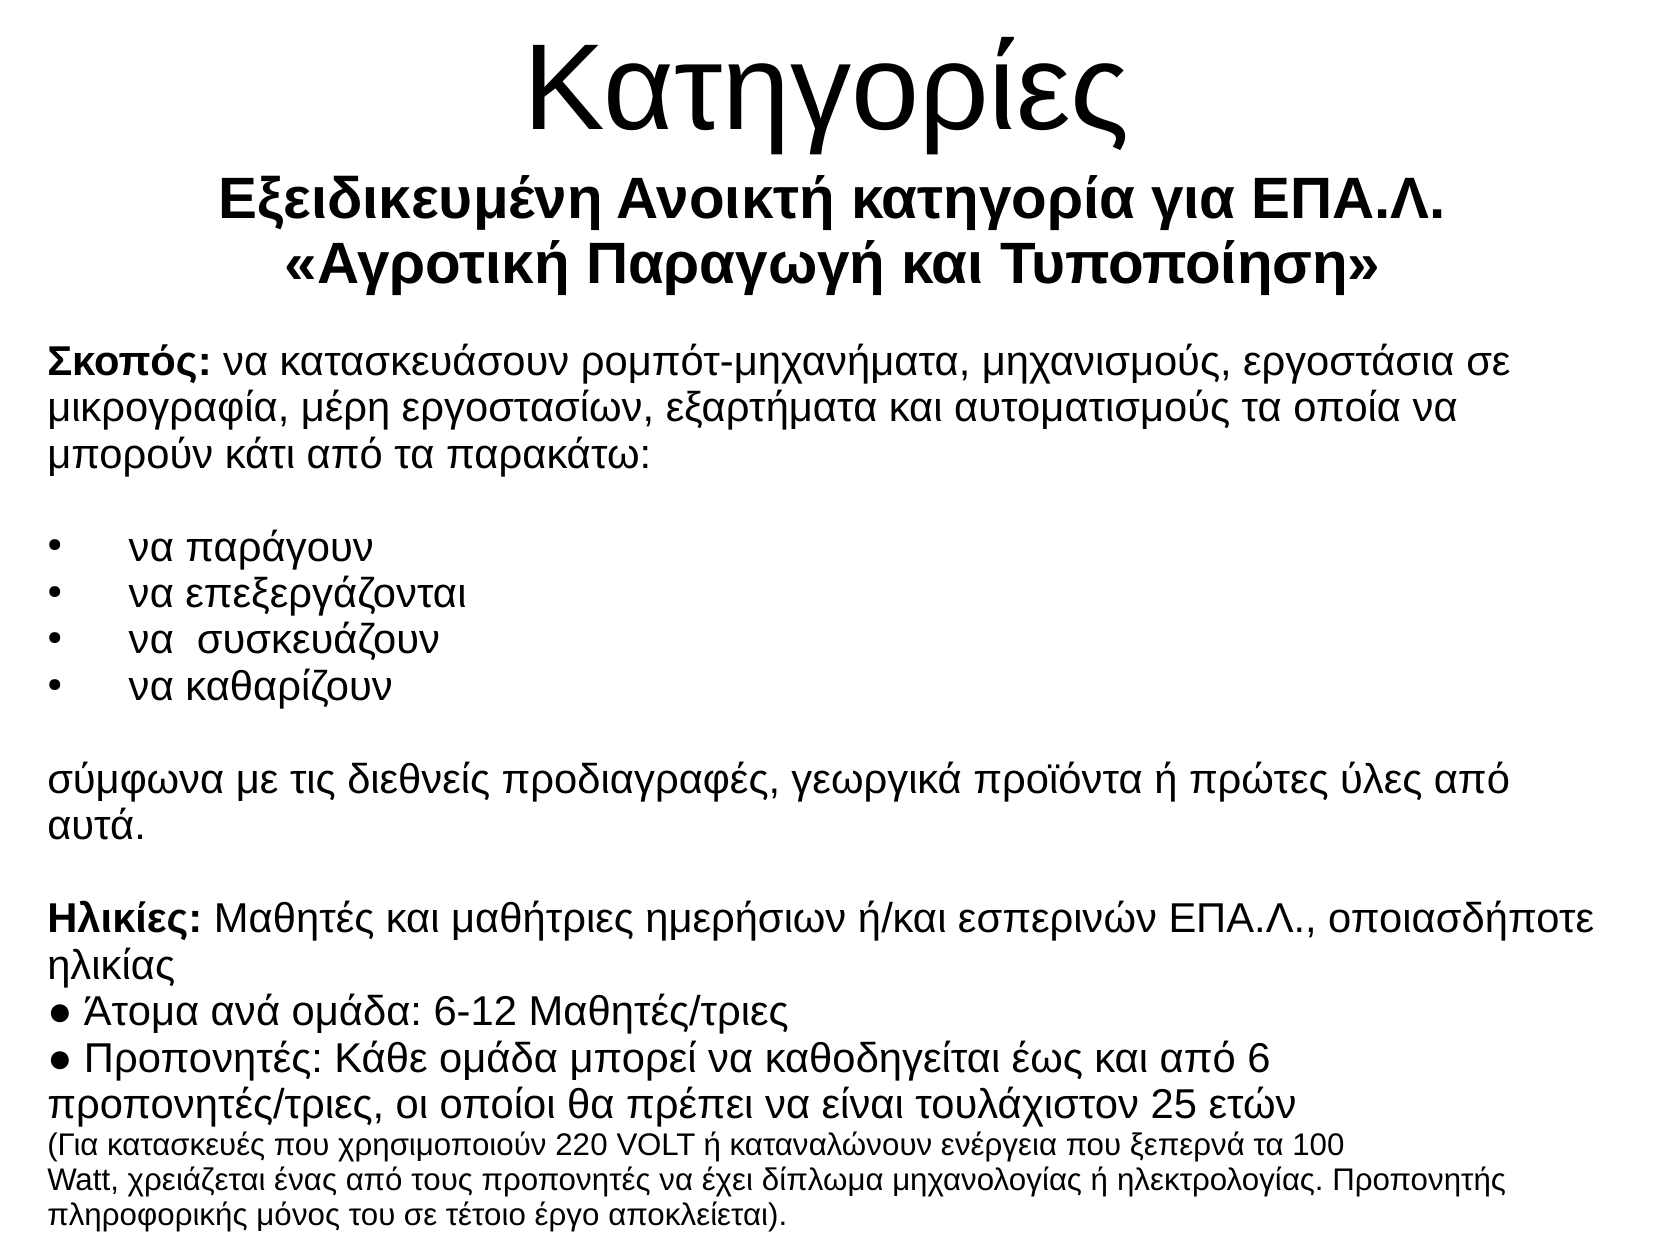

# Κατηγορίες
 Εξειδικευμένη Ανοικτή κατηγορία για ΕΠΑ.Λ.
«Αγροτική Παραγωγή και Τυποποίηση»
Σκοπός: να κατασκευάσουν ρομπότ-μηχανήματα, μηχανισμούς, εργοστάσια σε μικρογραφία, μέρη εργοστασίων, εξαρτήματα και αυτοματισμούς τα οποία να μπορούν κάτι από τα παρακάτω:
 να παράγουν
 να επεξεργάζονται
 να συσκευάζουν
 να καθαρίζουν
σύμφωνα με τις διεθνείς προδιαγραφές, γεωργικά προϊόντα ή πρώτες ύλες από αυτά.
Ηλικίες: Μαθητές και μαθήτριες ημερήσιων ή/και εσπερινών ΕΠΑ.Λ., οποιασδήποτε ηλικίας
● Άτομα ανά ομάδα: 6-12 Μαθητές/τριες
● Προπονητές: Κάθε ομάδα μπορεί να καθοδηγείται έως και από 6 προπονητές/τριες, οι οποίοι θα πρέπει να είναι τουλάχιστον 25 ετών
(Για κατασκευές που χρησιμοποιούν 220 VOLT ή καταναλώνουν ενέργεια που ξεπερνά τα 100
Watt, χρειάζεται ένας από τους προπονητές να έχει δίπλωμα μηχανολογίας ή ηλεκτρολογίας. Προπονητής πληροφορικής μόνος του σε τέτοιο έργο αποκλείεται).